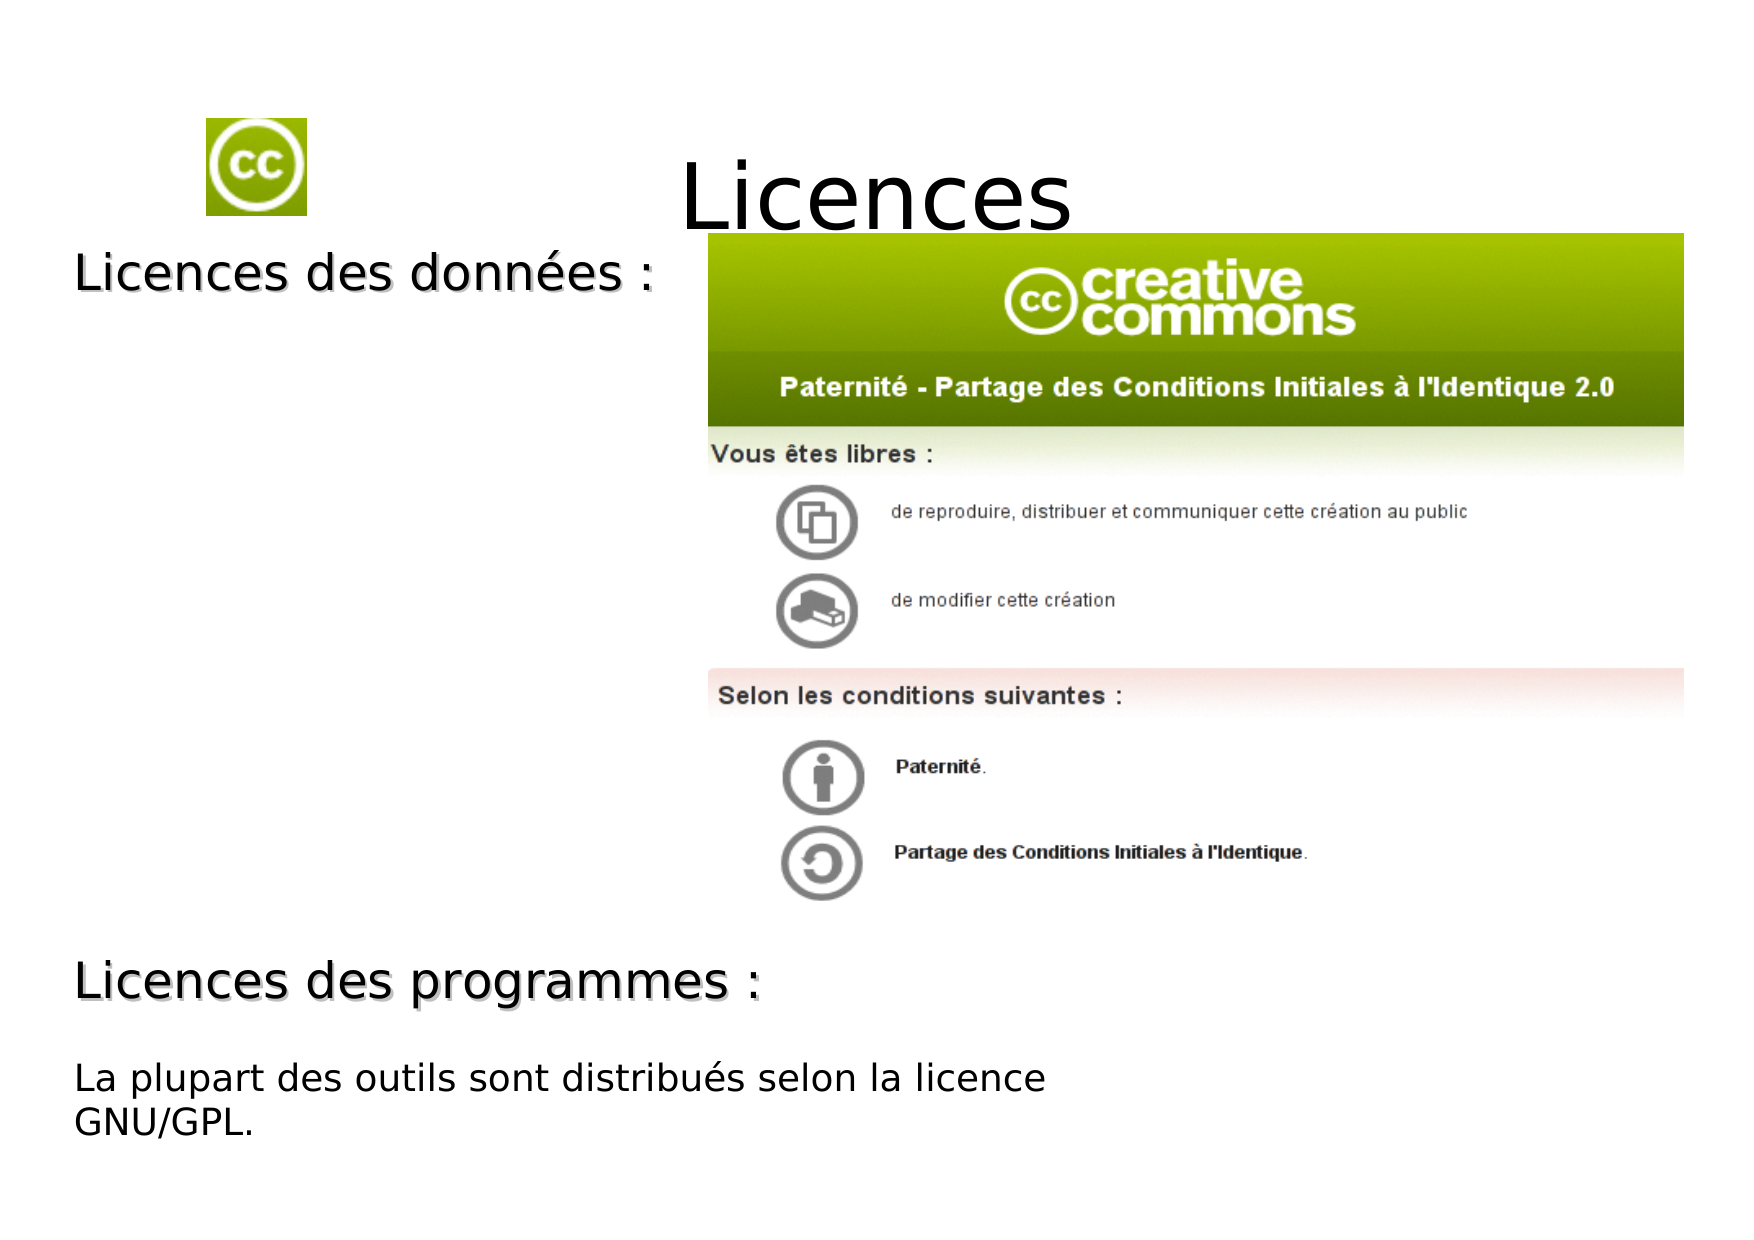

# Licences
Licences des données :
Licences des programmes :
La plupart des outils sont distribués selon la licence GNU/GPL.